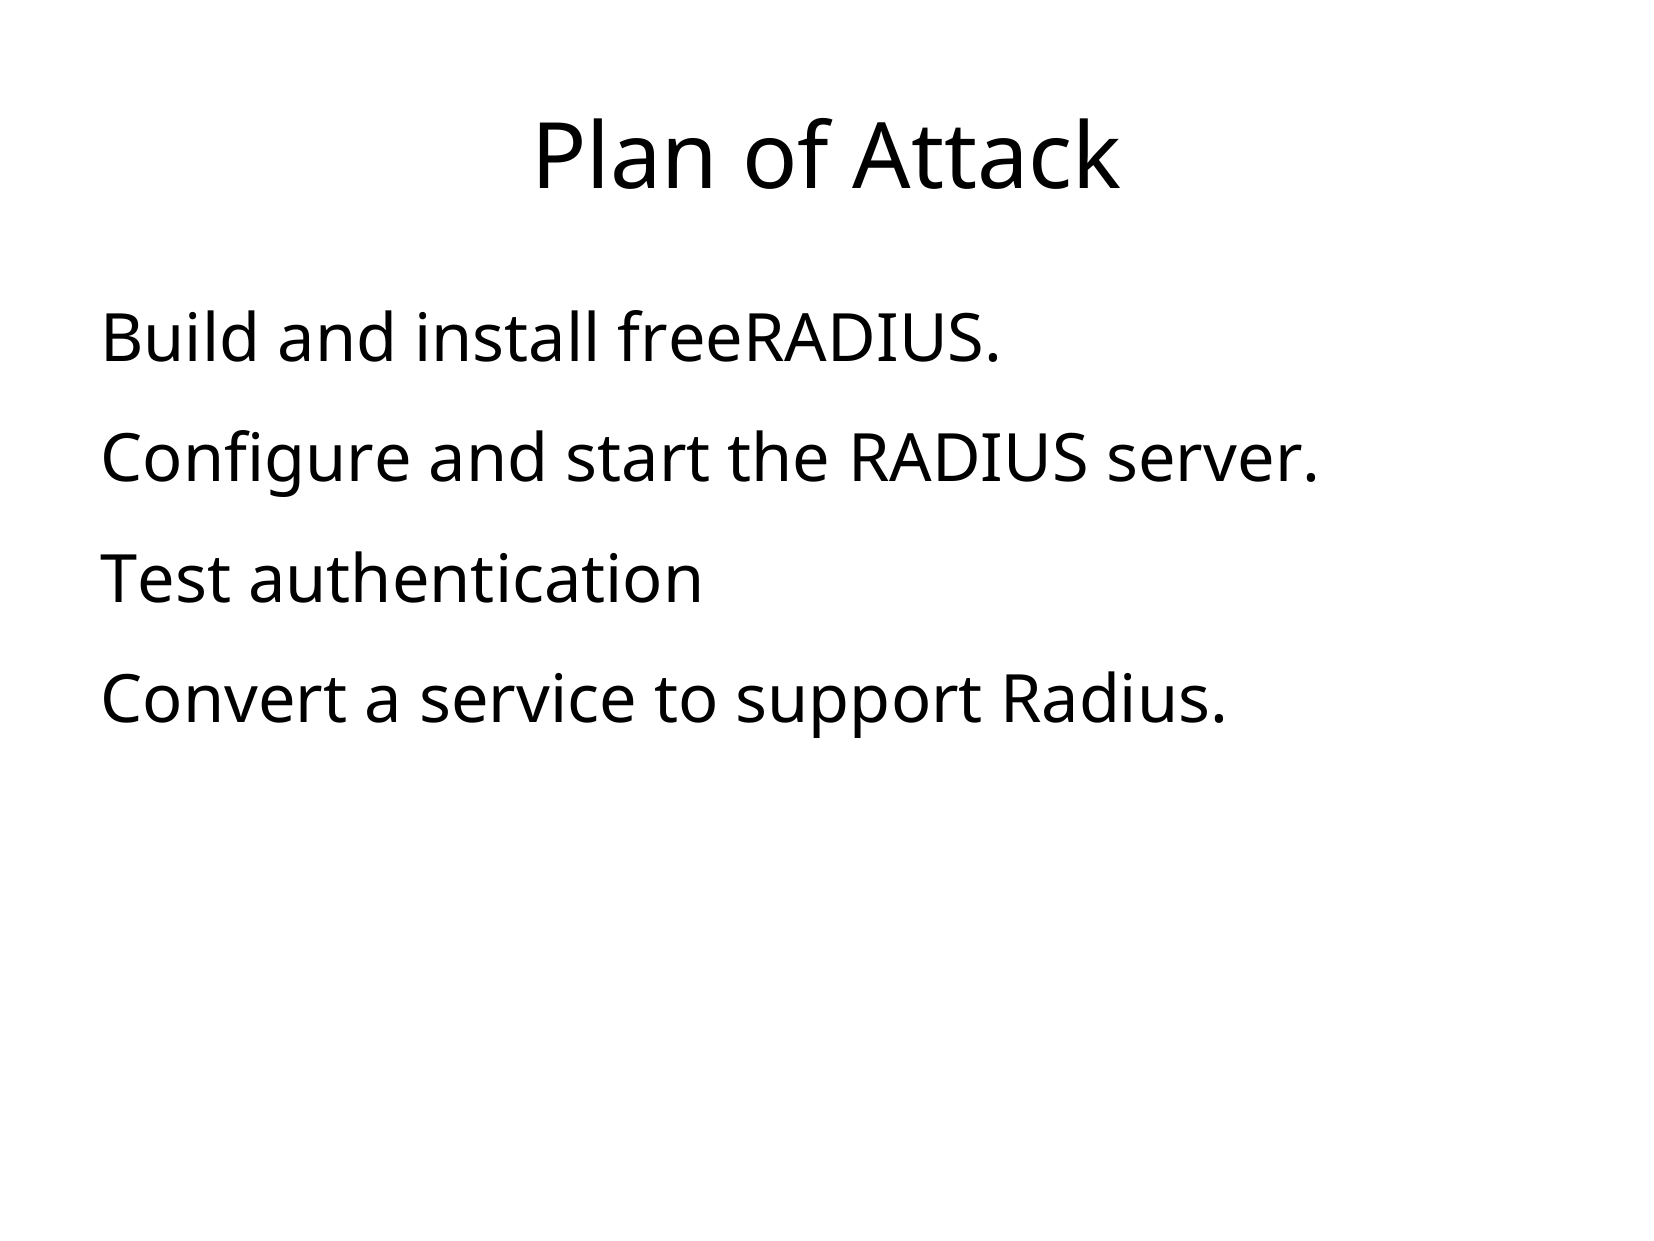

# Plan of Attack
Build and install freeRADIUS.
Configure and start the RADIUS server.
Test authentication
Convert a service to support Radius.